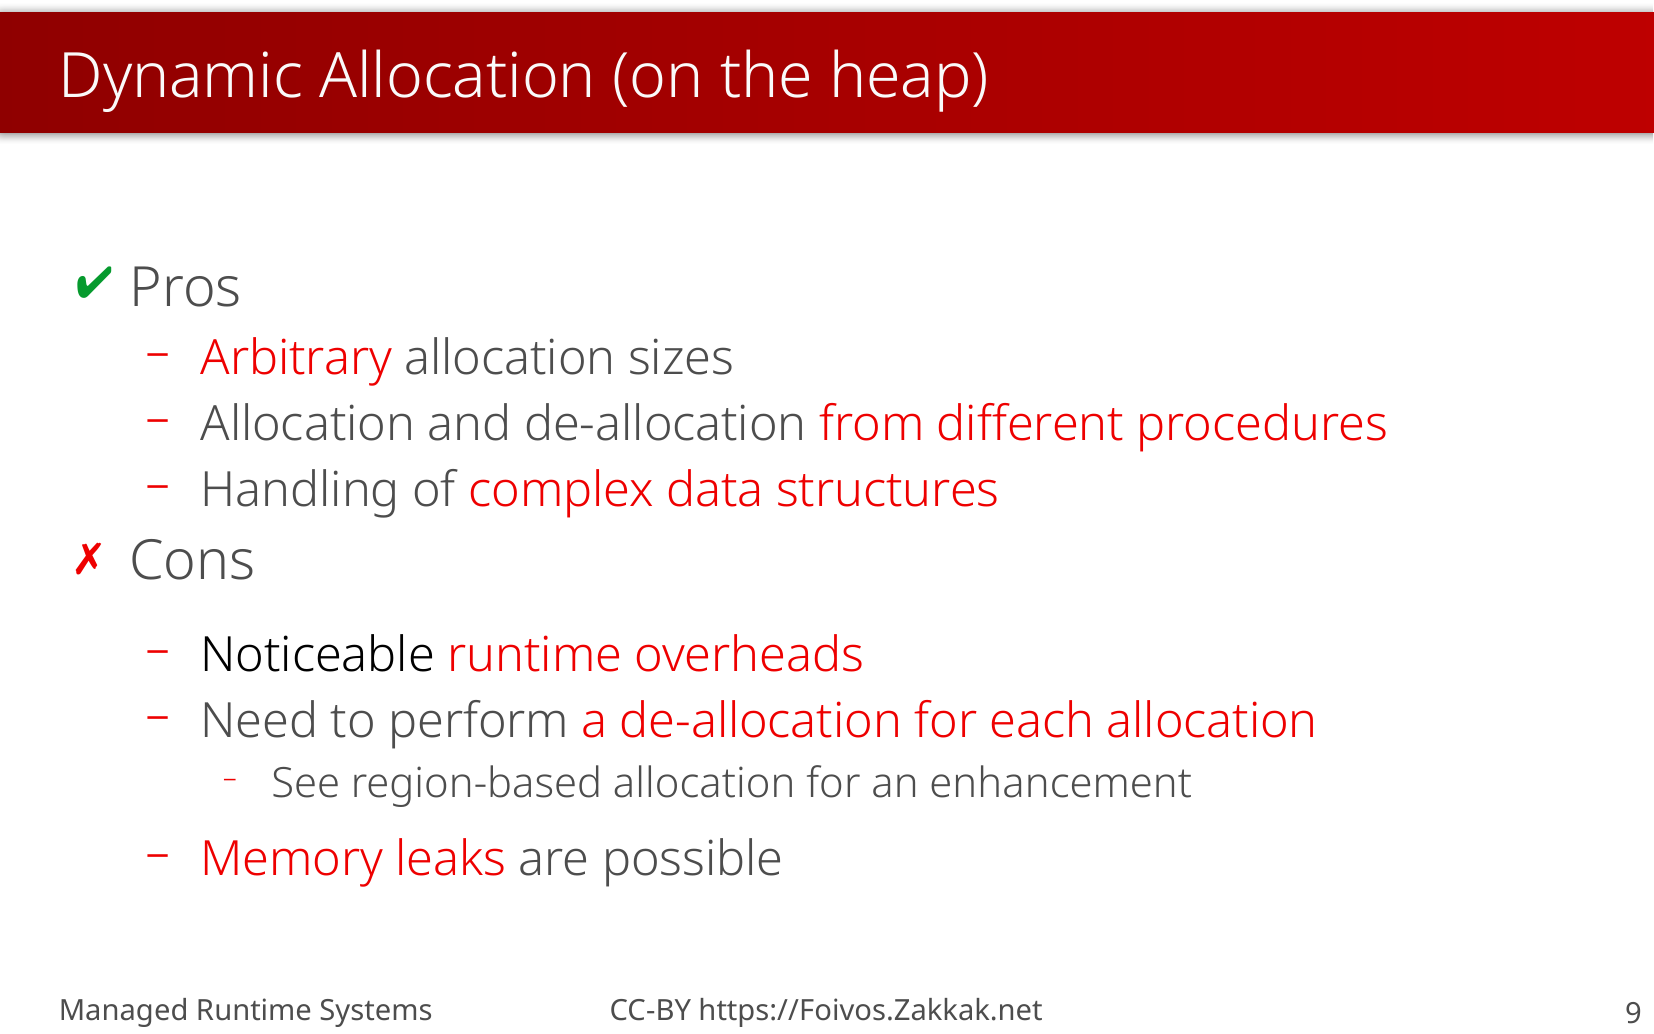

# Dynamic Allocation (on the heap)
Pros
Arbitrary allocation sizes
Allocation and de-allocation from different procedures
Handling of complex data structures
Cons
Noticeable runtime overheads
Need to perform a de-allocation for each allocation
See region-based allocation for an enhancement
Memory leaks are possible
Managed Runtime Systems
CC-BY https://Foivos.Zakkak.net
9